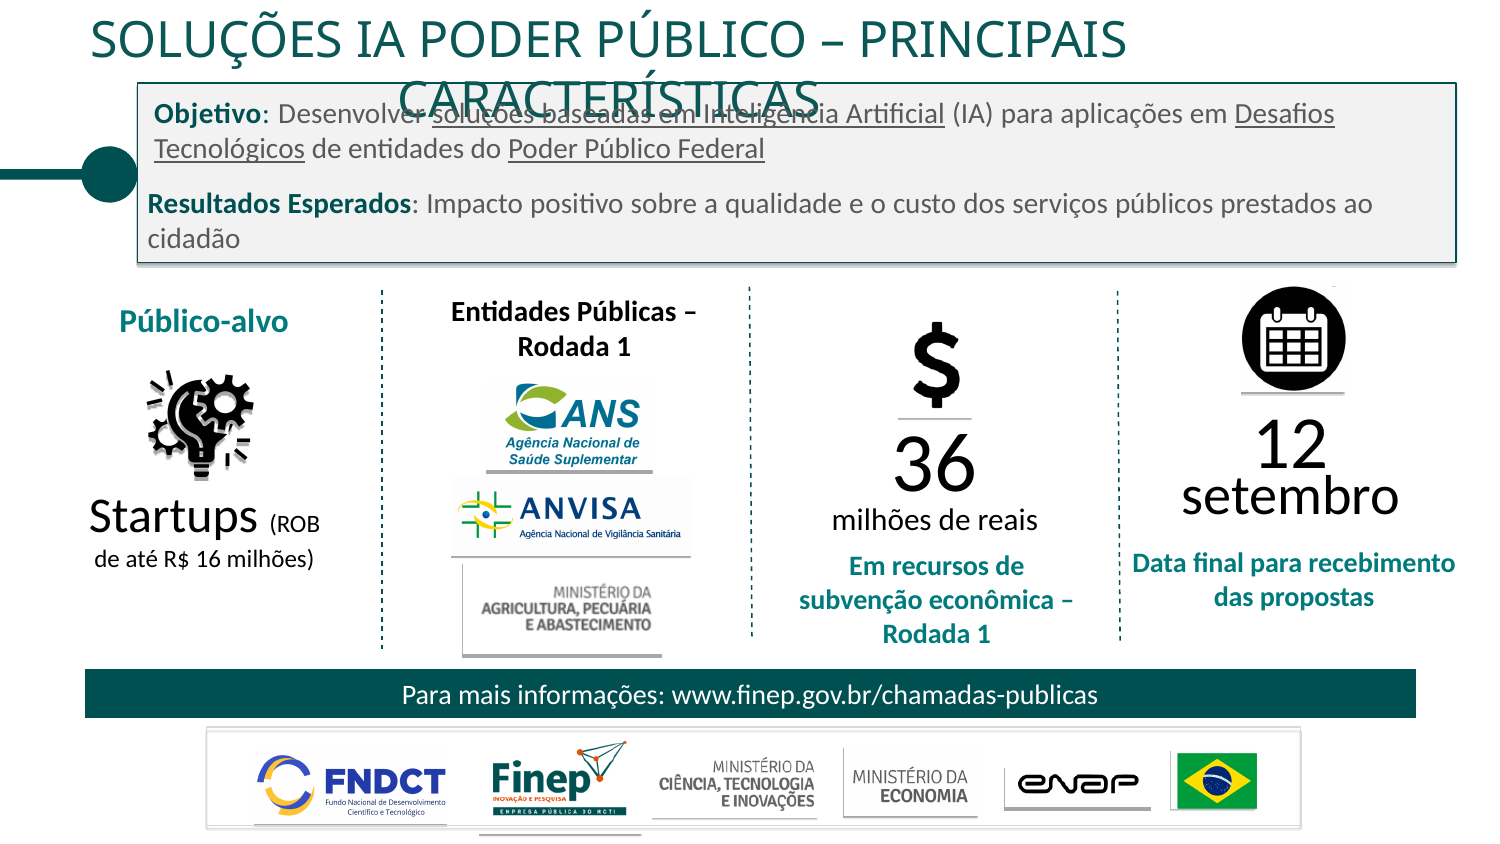

SOLUÇÕES IA PODER PÚBLICO – PRINCIPAIS CARACTERÍSTICAS
Objetivo: Desenvolver soluções baseadas em Inteligência Artificial (IA) para aplicações em Desafios Tecnológicos de entidades do Poder Público Federal
Resultados Esperados: Impacto positivo sobre a qualidade e o custo dos serviços públicos prestados ao cidadão
Entidades Públicas – Rodada 1
Público-alvo
Startups (ROB de até R$ 16 milhões)
36
milhões de reais
Em recursos de subvenção econômica – Rodada 1
12
setembro
Data final para recebimento das propostas
Para mais informações: www.finep.gov.br/chamadas-publicas